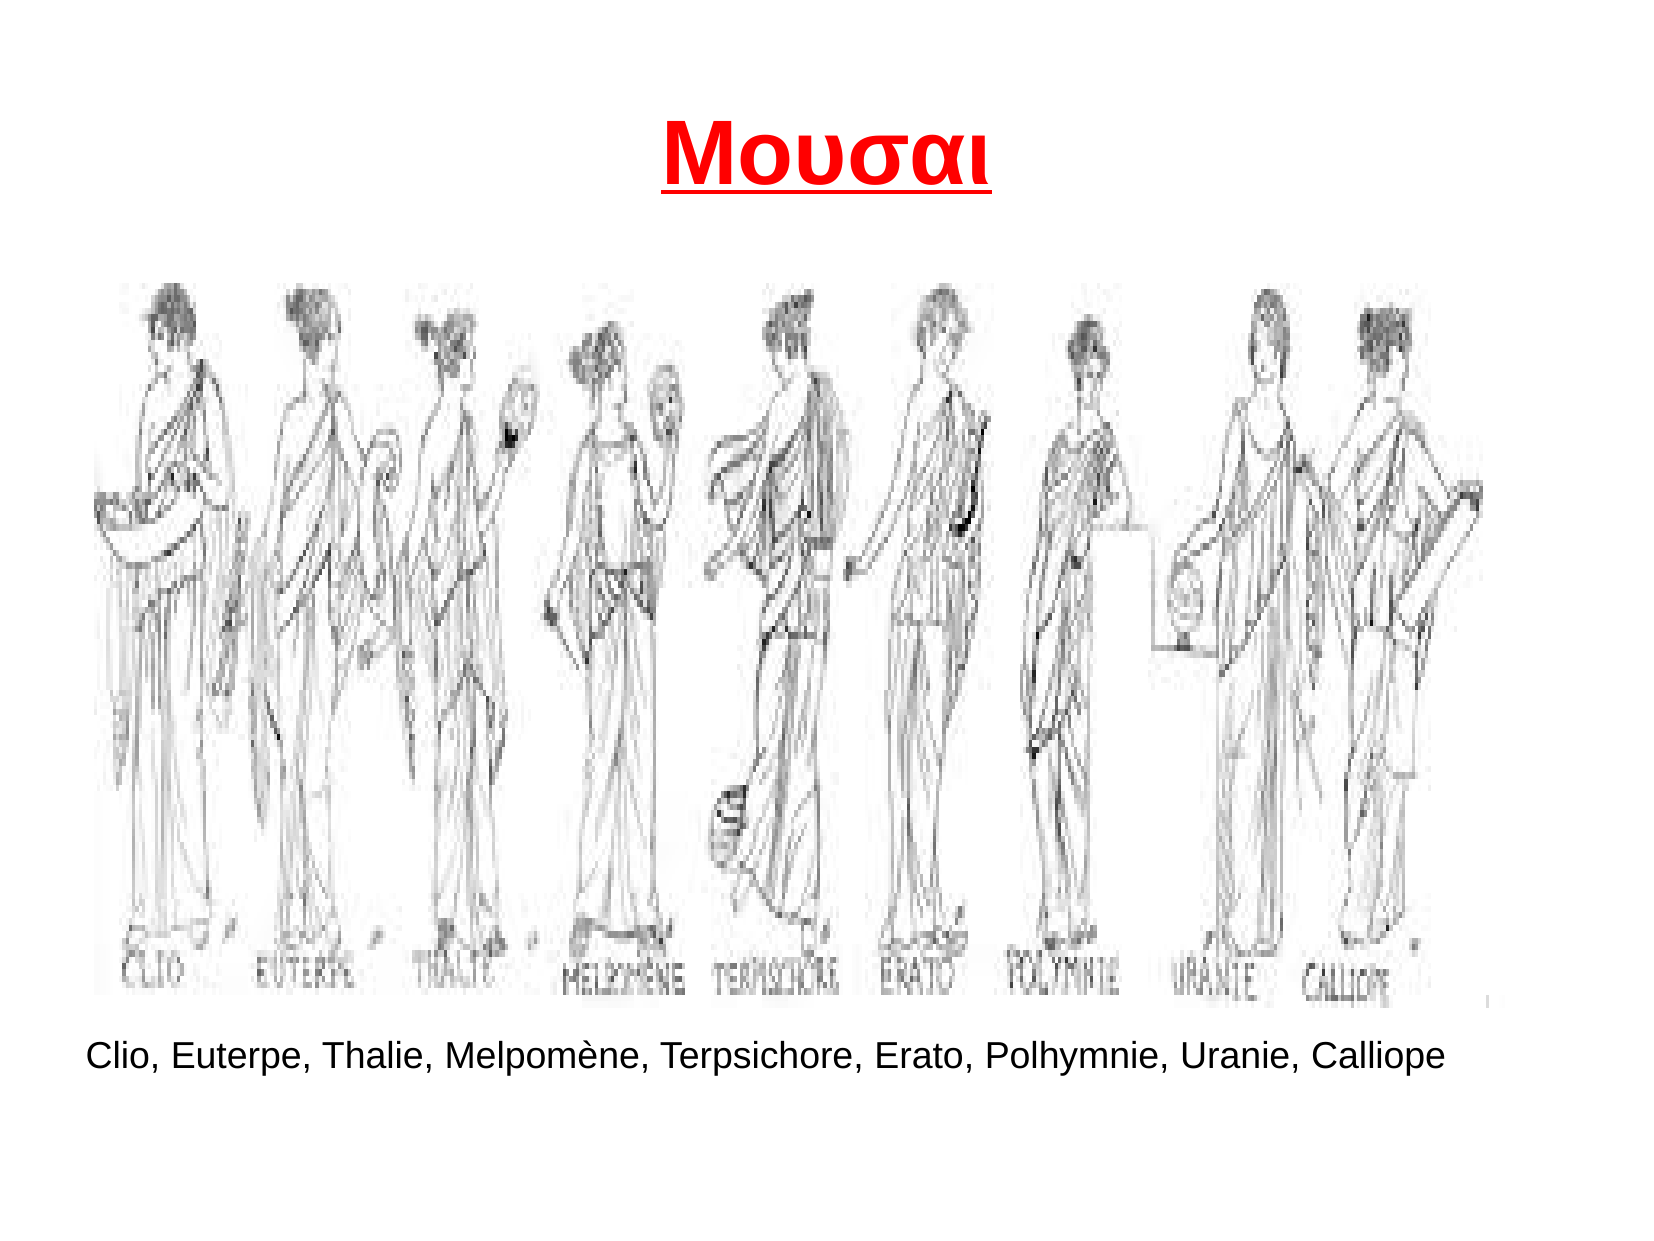

# Μουσαι
Clio, Euterpe, Thalie, Melpomène, Terpsichore, Erato, Polhymnie, Uranie, Calliope